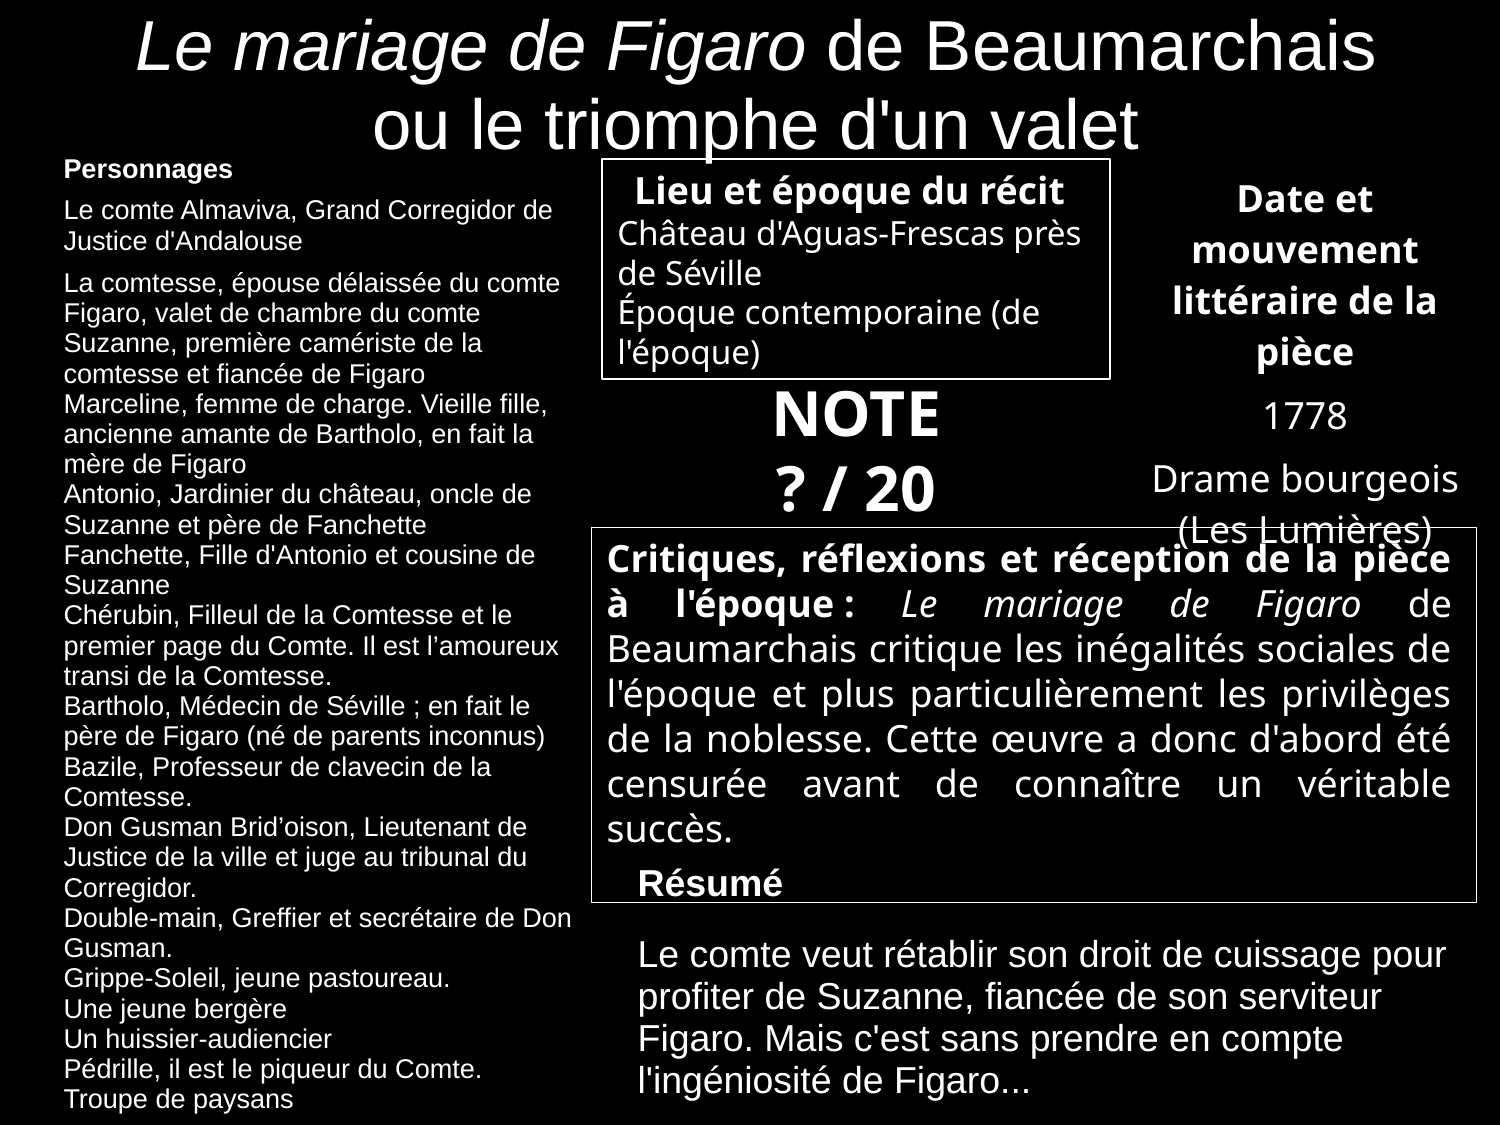

# Le mariage de Figaro de Beaumarchais ou le triomphe d'un valet
Personnages
Le comte Almaviva, Grand Corregidor de Justice d'Andalouse
La comtesse, épouse délaissée du comte
Figaro, valet de chambre du comte
Suzanne, première camériste de la comtesse et fiancée de Figaro
Marceline, femme de charge. Vieille fille, ancienne amante de Bartholo, en fait la mère de Figaro
Antonio, Jardinier du château, oncle de Suzanne et père de Fanchette
Fanchette, Fille d'Antonio et cousine de Suzanne
Chérubin, Filleul de la Comtesse et le premier page du Comte. Il est l’amoureux transi de la Comtesse.
Bartholo, Médecin de Séville ; en fait le père de Figaro (né de parents inconnus)
Bazile, Professeur de clavecin de la Comtesse.
Don Gusman Brid’oison, Lieutenant de Justice de la ville et juge au tribunal du Corregidor.
Double-main, Greffier et secrétaire de Don Gusman.
Grippe-Soleil, jeune pastoureau.
Une jeune bergère
Un huissier-audiencier
Pédrille, il est le piqueur du Comte.
Troupe de paysans
Lieu et époque du récit
Château d'Aguas-Frescas près de Séville
Époque contemporaine (de l'époque)
Date et mouvement littéraire de la pièce
1778
Drame bourgeois (Les Lumières)
NOTE
? / 20
Critiques, réflexions et réception de la pièce à l'époque : Le mariage de Figaro de Beaumarchais critique les inégalités sociales de l'époque et plus particulièrement les privilèges de la noblesse. Cette œuvre a donc d'abord été censurée avant de connaître un véritable succès.
Résumé
Le comte veut rétablir son droit de cuissage pour profiter de Suzanne, fiancée de son serviteur Figaro. Mais c'est sans prendre en compte l'ingéniosité de Figaro...